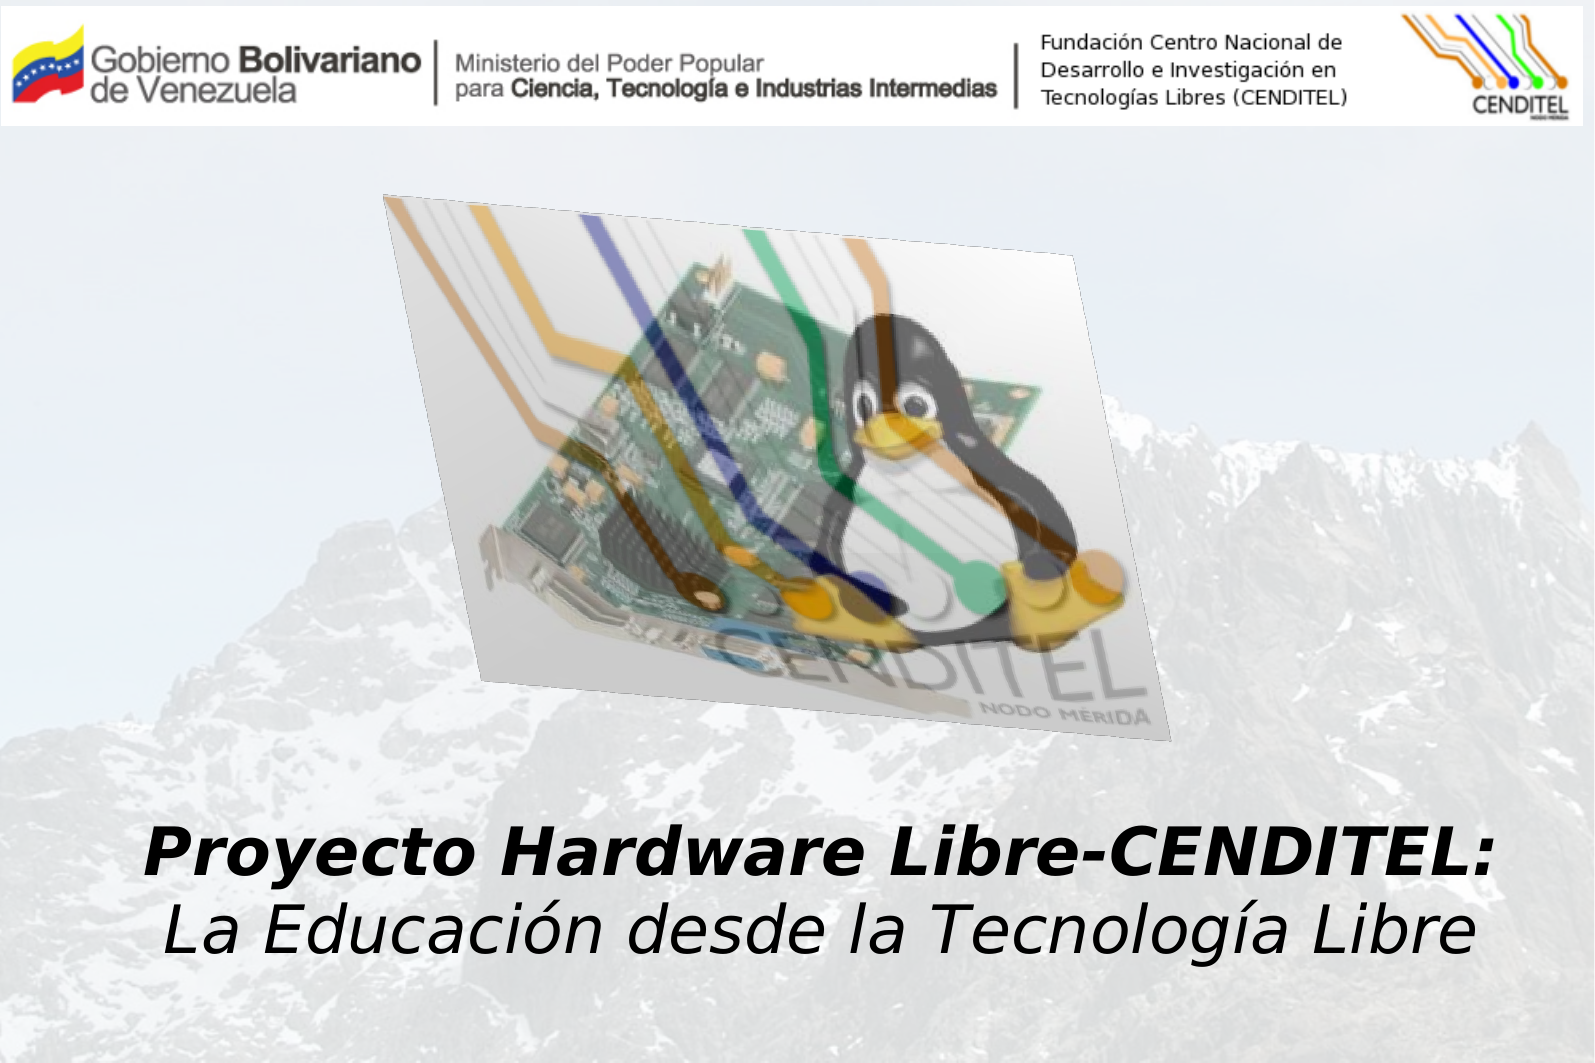

Proyecto Hardware Libre-CENDITEL:
La Educación desde la Tecnología Libre